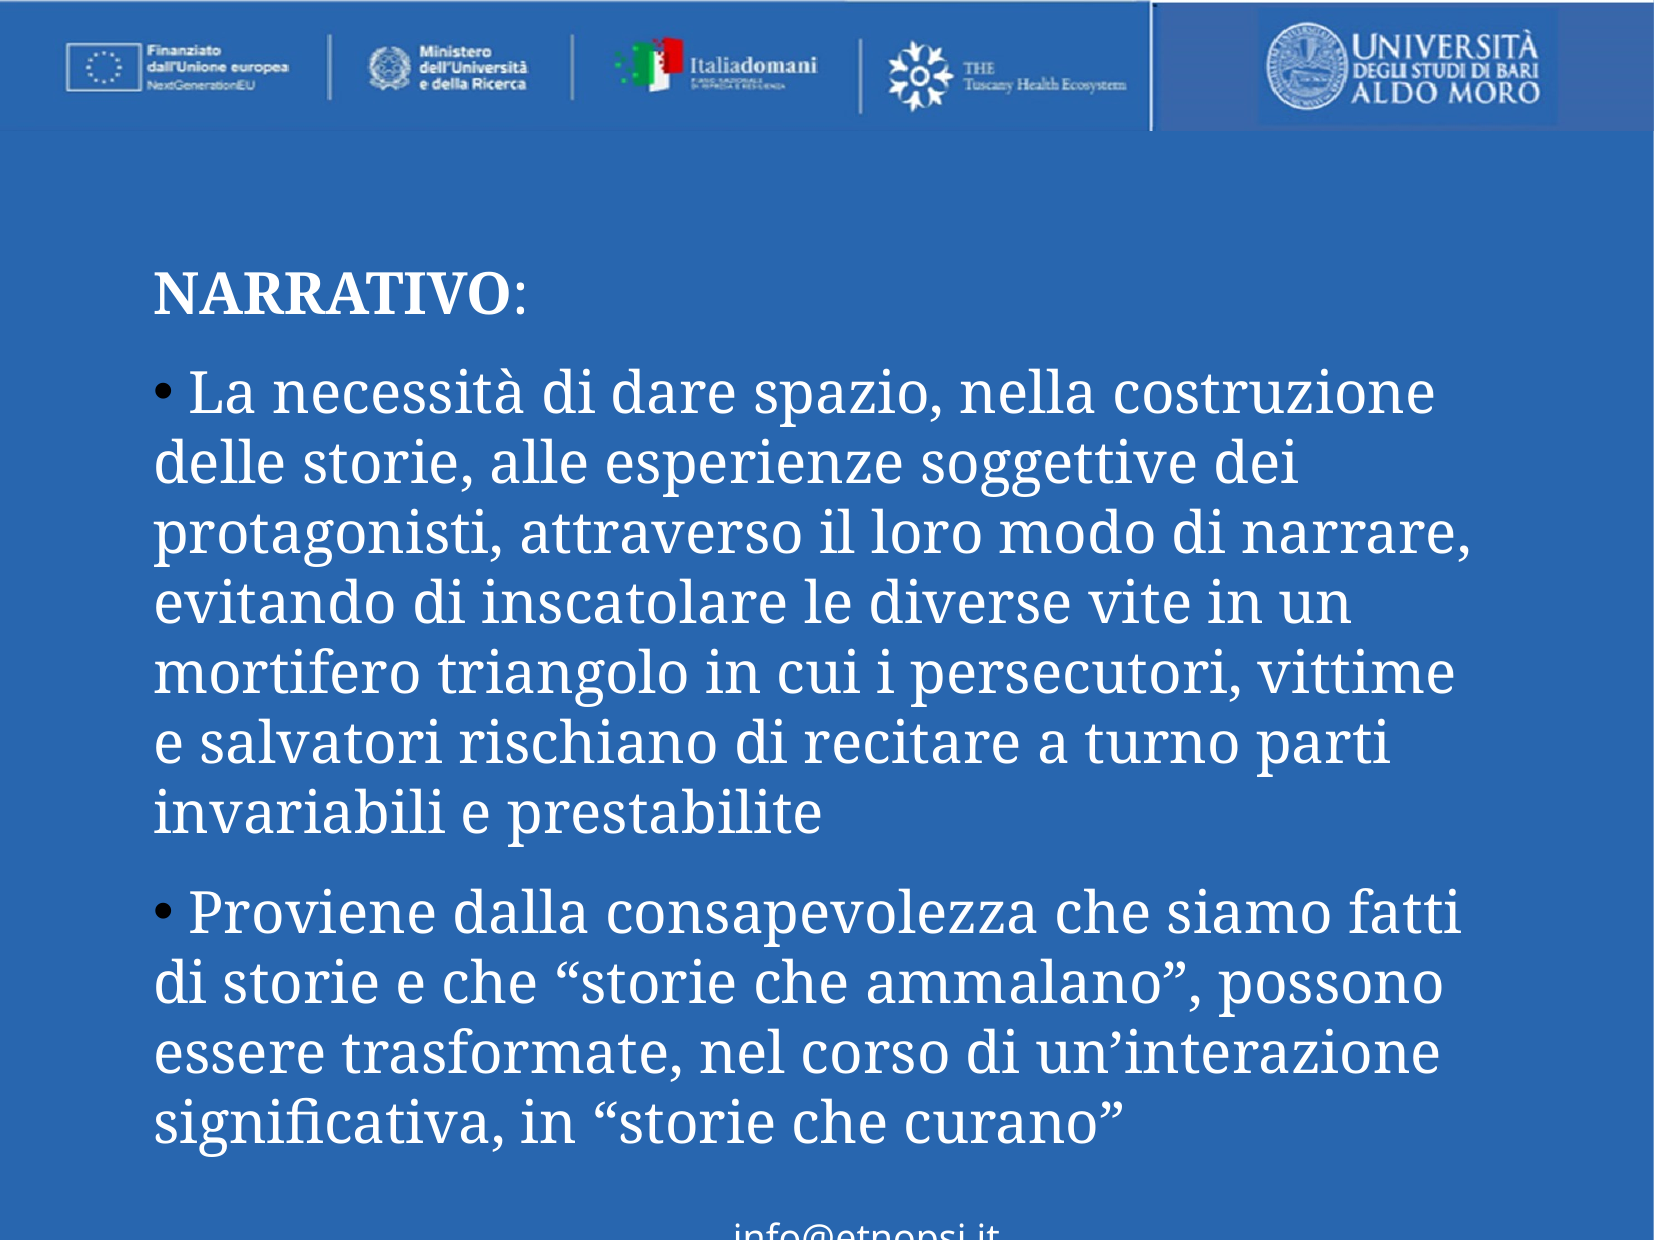

# NARRATIVO:
 La necessità di dare spazio, nella costruzione delle storie, alle esperienze soggettive dei protagonisti, attraverso il loro modo di narrare, evitando di inscatolare le diverse vite in un mortifero triangolo in cui i persecutori, vittime e salvatori rischiano di recitare a turno parti invariabili e prestabilite
 Proviene dalla consapevolezza che siamo fatti di storie e che “storie che ammalano”, possono essere trasformate, nel corso di un’interazione significativa, in “storie che curano”
							 info@etnopsi.it